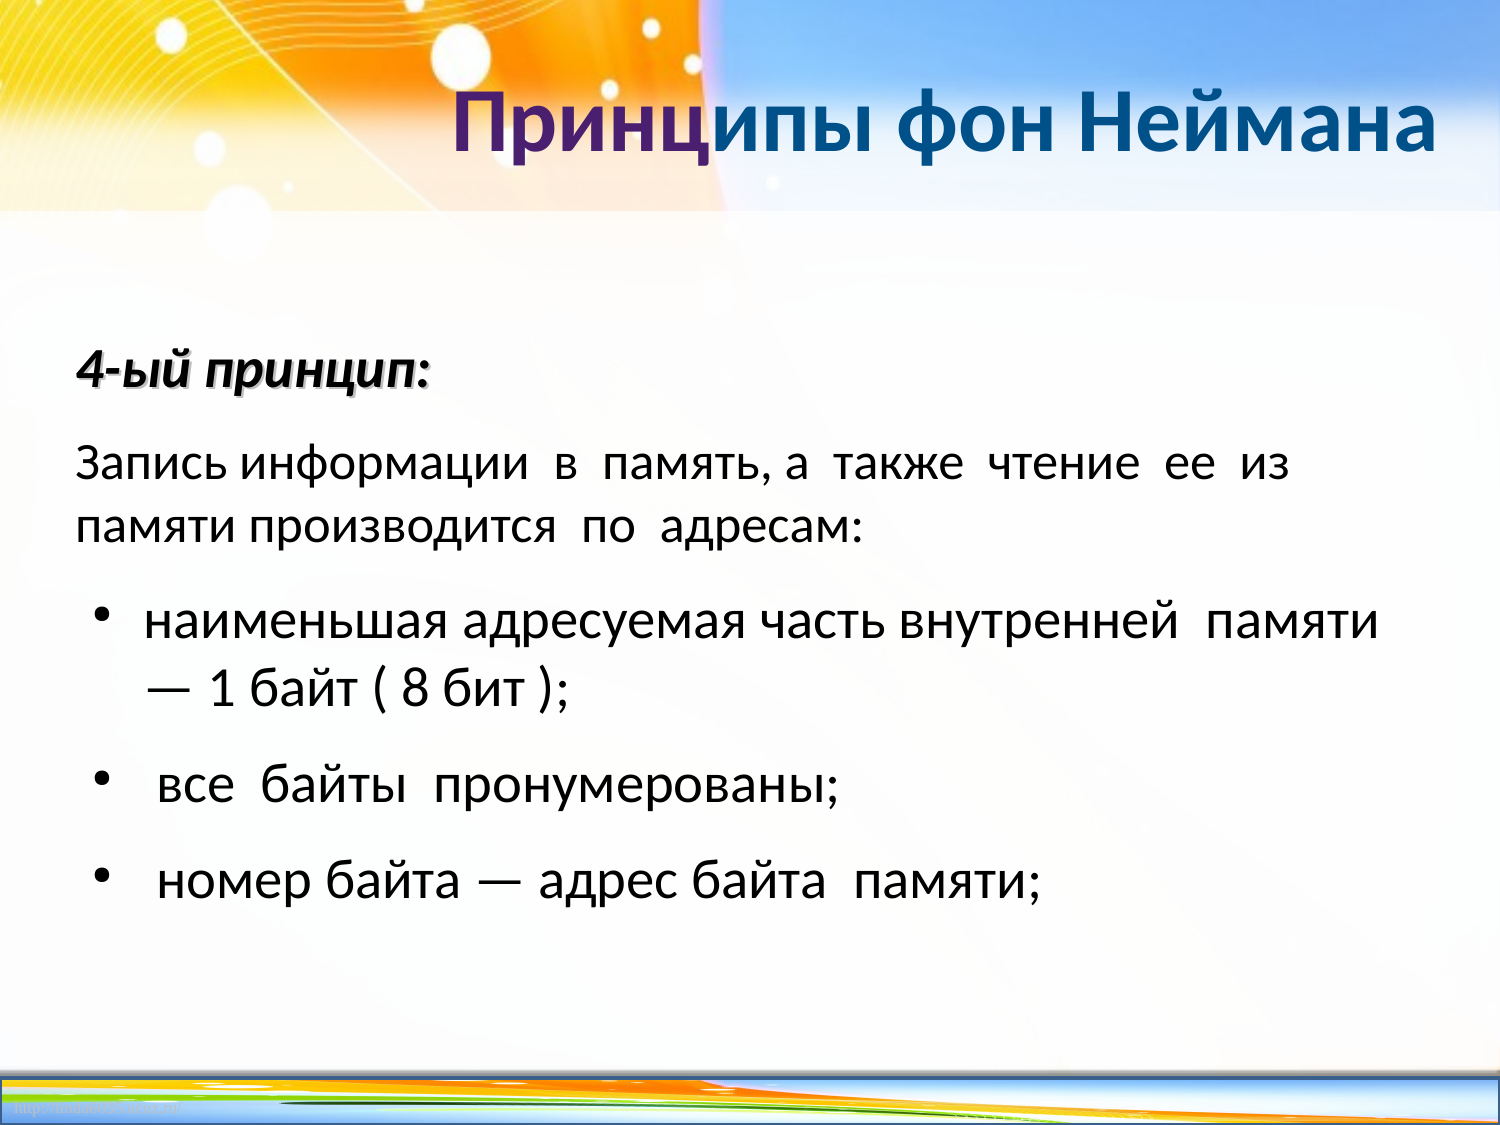

Принципы фон Неймана
# 4-ый принцип:
Запись информации в память, а также чтение ее из памяти производится по адресам:
наименьшая адресуемая часть внутренней памяти — 1 байт ( 8 бит );
 все байты пронумерованы;
 номер байта — адрес байта памяти;